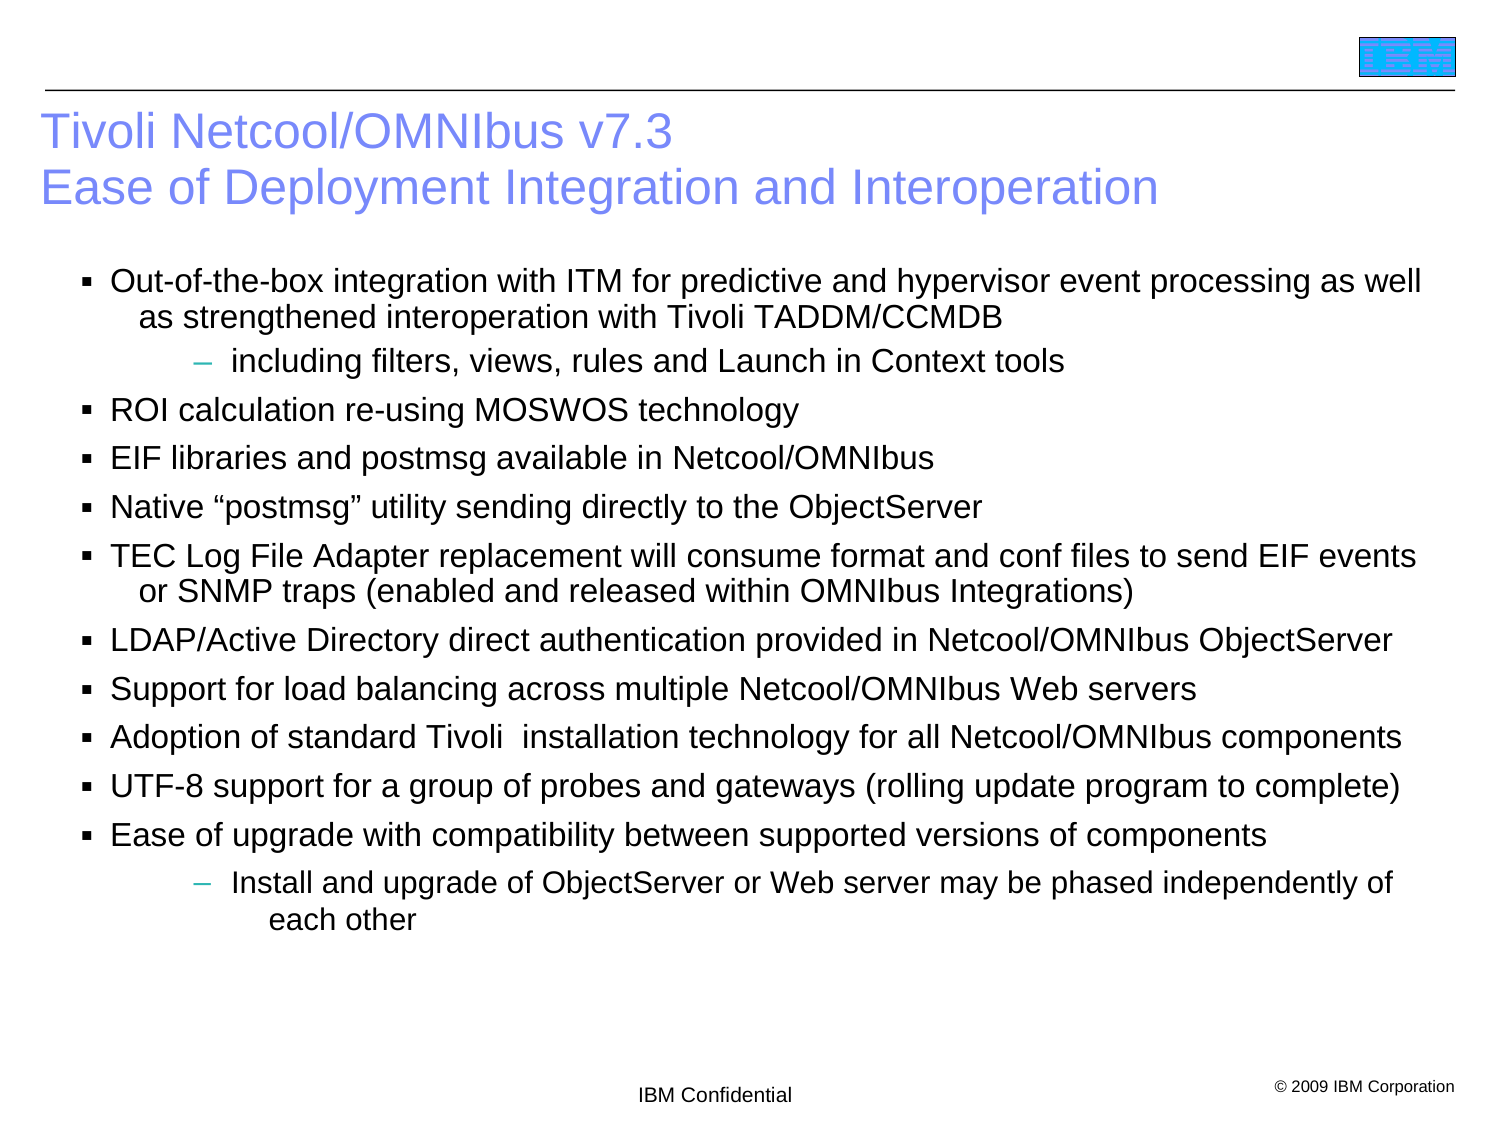

# Tivoli Netcool/OMNIbus v7.3 Ease of Deployment Integration and Interoperation
Out-of-the-box integration with ITM for predictive and hypervisor event processing as well as strengthened interoperation with Tivoli TADDM/CCMDB
including filters, views, rules and Launch in Context tools
ROI calculation re-using MOSWOS technology
EIF libraries and postmsg available in Netcool/OMNIbus
Native “postmsg” utility sending directly to the ObjectServer
TEC Log File Adapter replacement will consume format and conf files to send EIF events or SNMP traps (enabled and released within OMNIbus Integrations)
LDAP/Active Directory direct authentication provided in Netcool/OMNIbus ObjectServer
Support for load balancing across multiple Netcool/OMNIbus Web servers
Adoption of standard Tivoli installation technology for all Netcool/OMNIbus components
UTF-8 support for a group of probes and gateways (rolling update program to complete)
Ease of upgrade with compatibility between supported versions of components
Install and upgrade of ObjectServer or Web server may be phased independently of each other